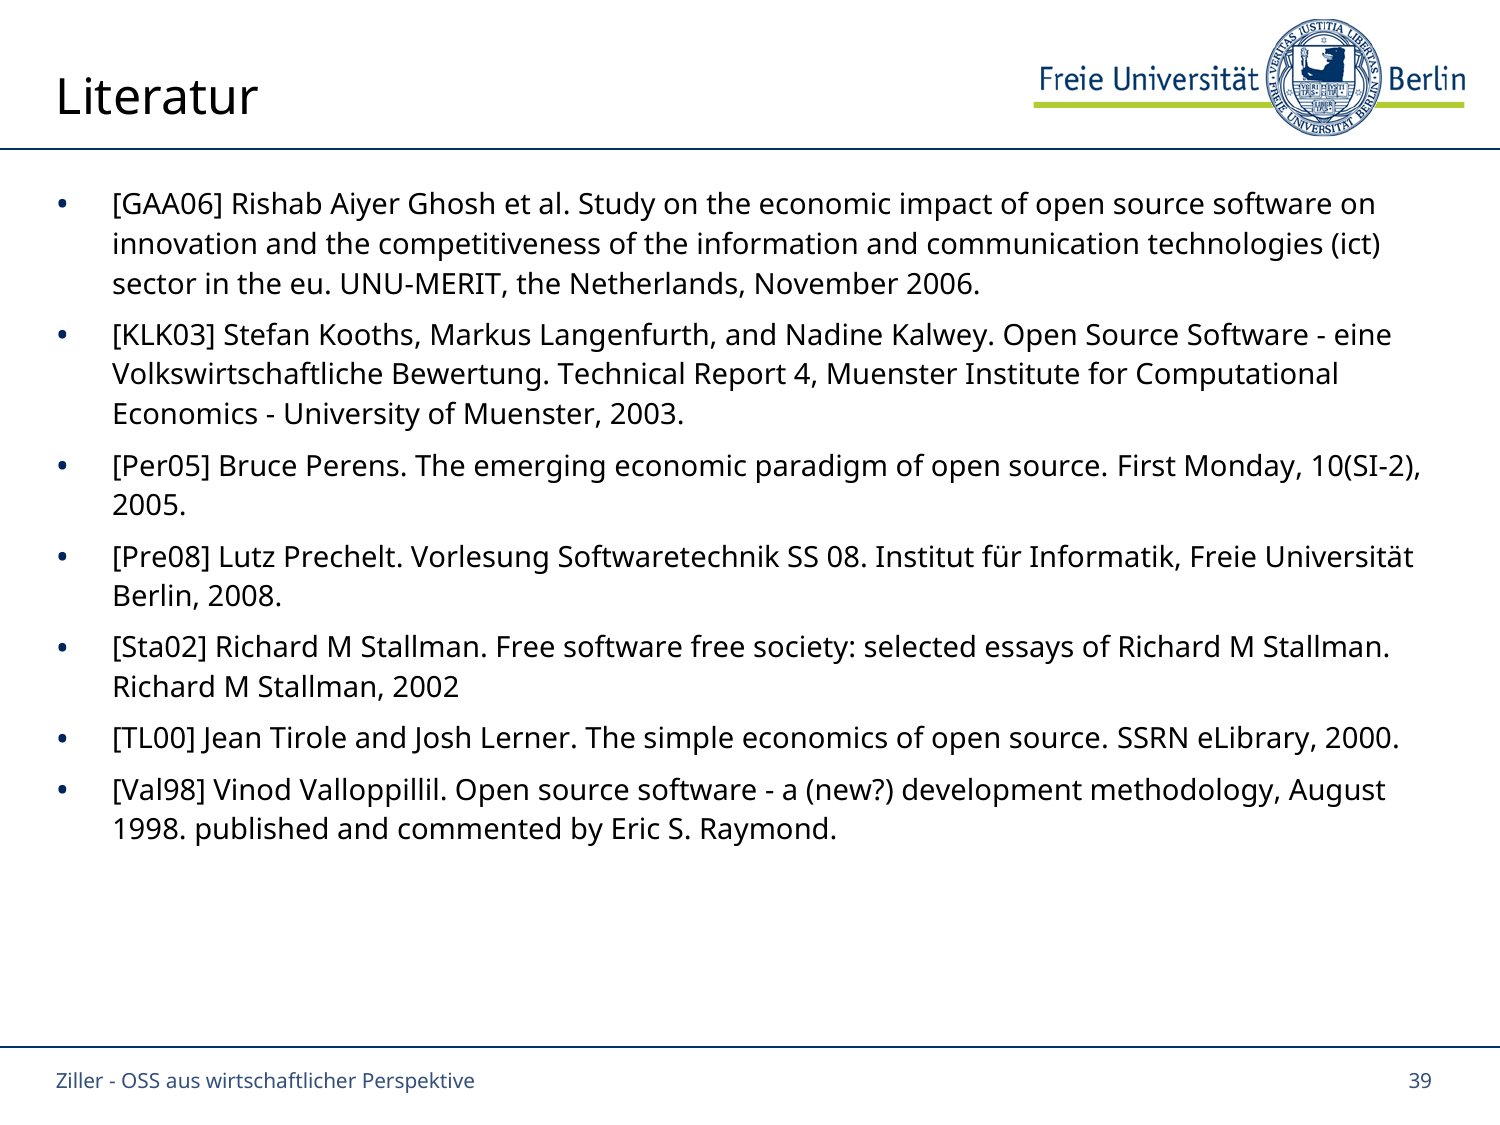

# Literatur
[GAA06] Rishab Aiyer Ghosh et al. Study on the economic impact of open source software on innovation and the competitiveness of the information and communication technologies (ict) sector in the eu. UNU-MERIT, the Netherlands, November 2006.
[KLK03] Stefan Kooths, Markus Langenfurth, and Nadine Kalwey. Open Source Software - eine Volkswirtschaftliche Bewertung. Technical Report 4, Muenster Institute for Computational Economics - University of Muenster, 2003.
[Per05] Bruce Perens. The emerging economic paradigm of open source. First Monday, 10(SI-2), 2005.
[Pre08] Lutz Prechelt. Vorlesung Softwaretechnik SS 08. Institut für Informatik, Freie Universität Berlin, 2008.
[Sta02] Richard M Stallman. Free software free society: selected essays of Richard M Stallman. Richard M Stallman, 2002
[TL00] Jean Tirole and Josh Lerner. The simple economics of open source. SSRN eLibrary, 2000.
[Val98] Vinod Valloppillil. Open source software - a (new?) development methodology, August 1998. published and commented by Eric S. Raymond.
Ziller - OSS aus wirtschaftlicher Perspektive
39